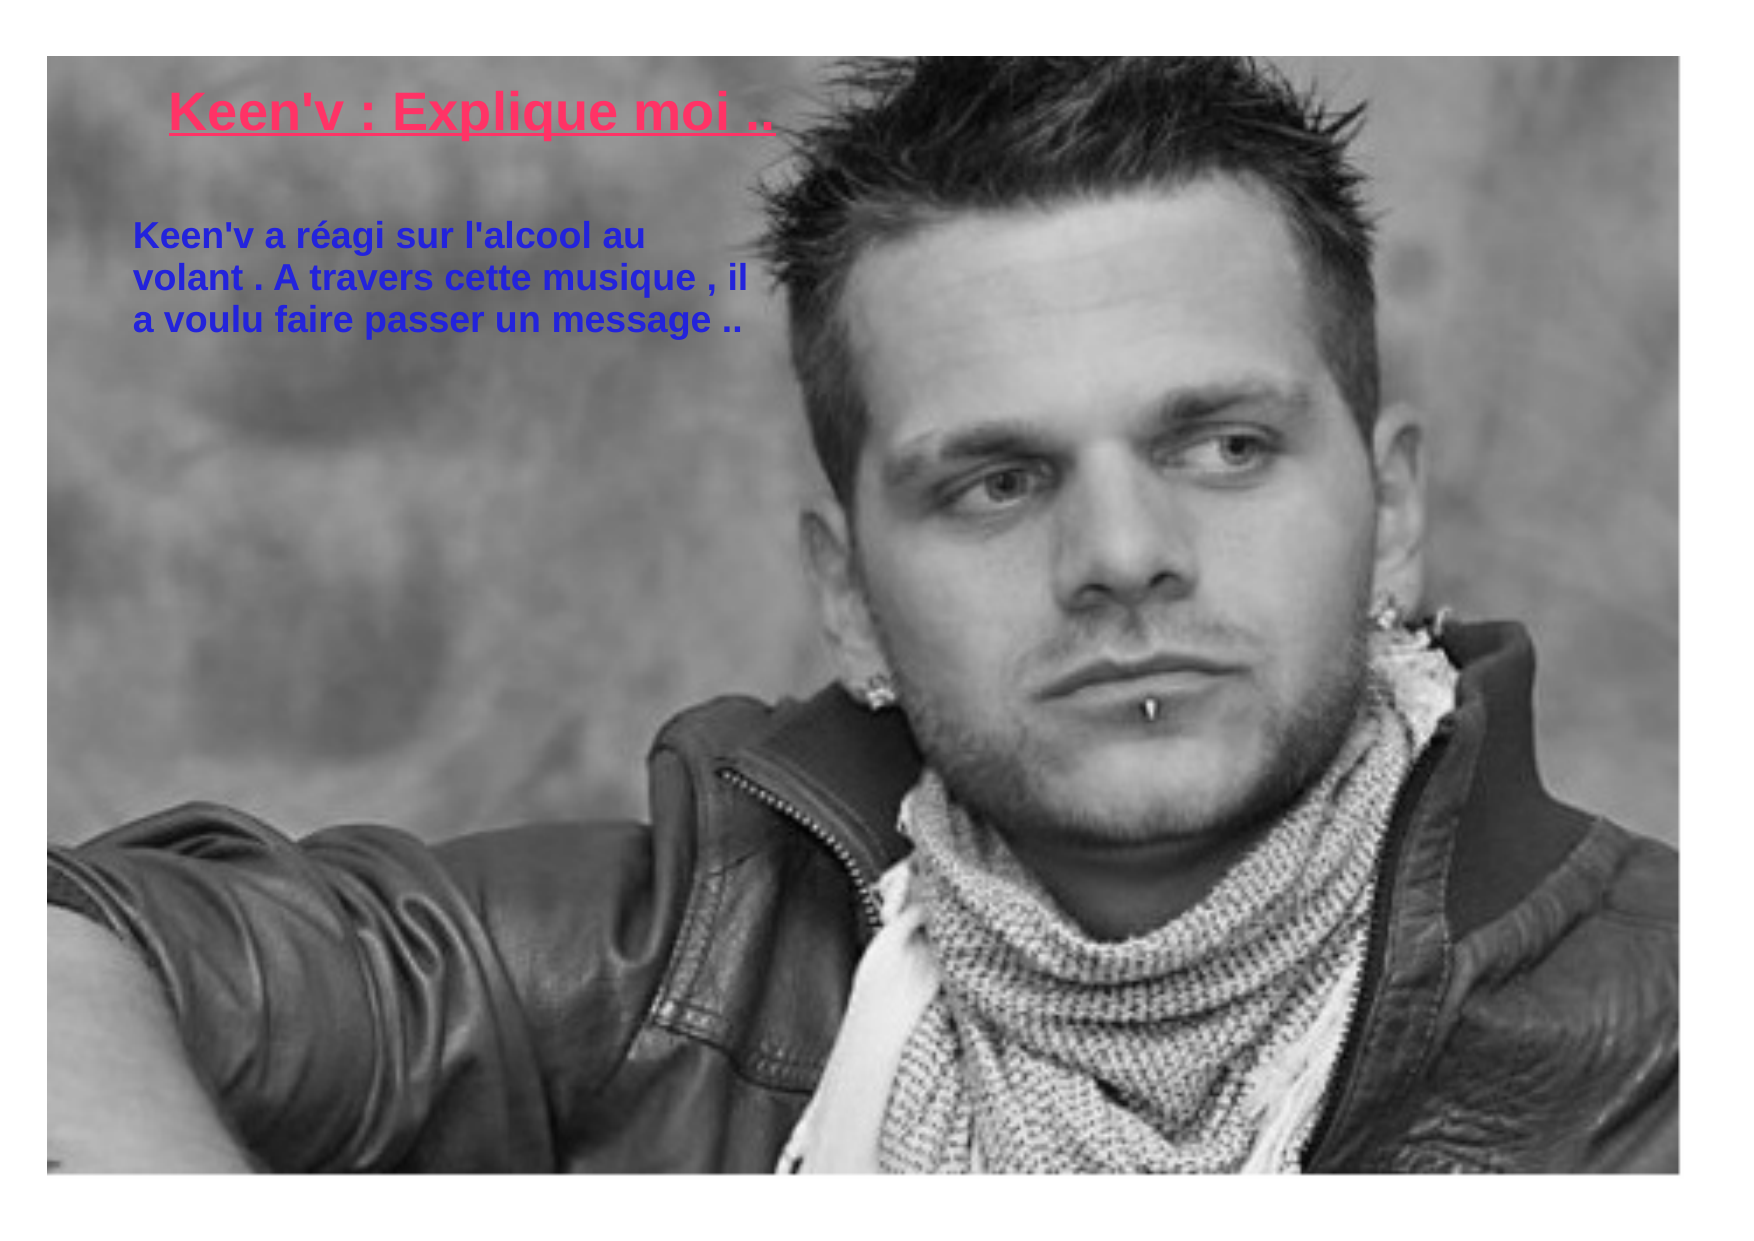

Keen'v : Explique moi ..
Keen'v a réagi sur l'alcool au volant . A travers cette musique , il a voulu faire passer un message ..